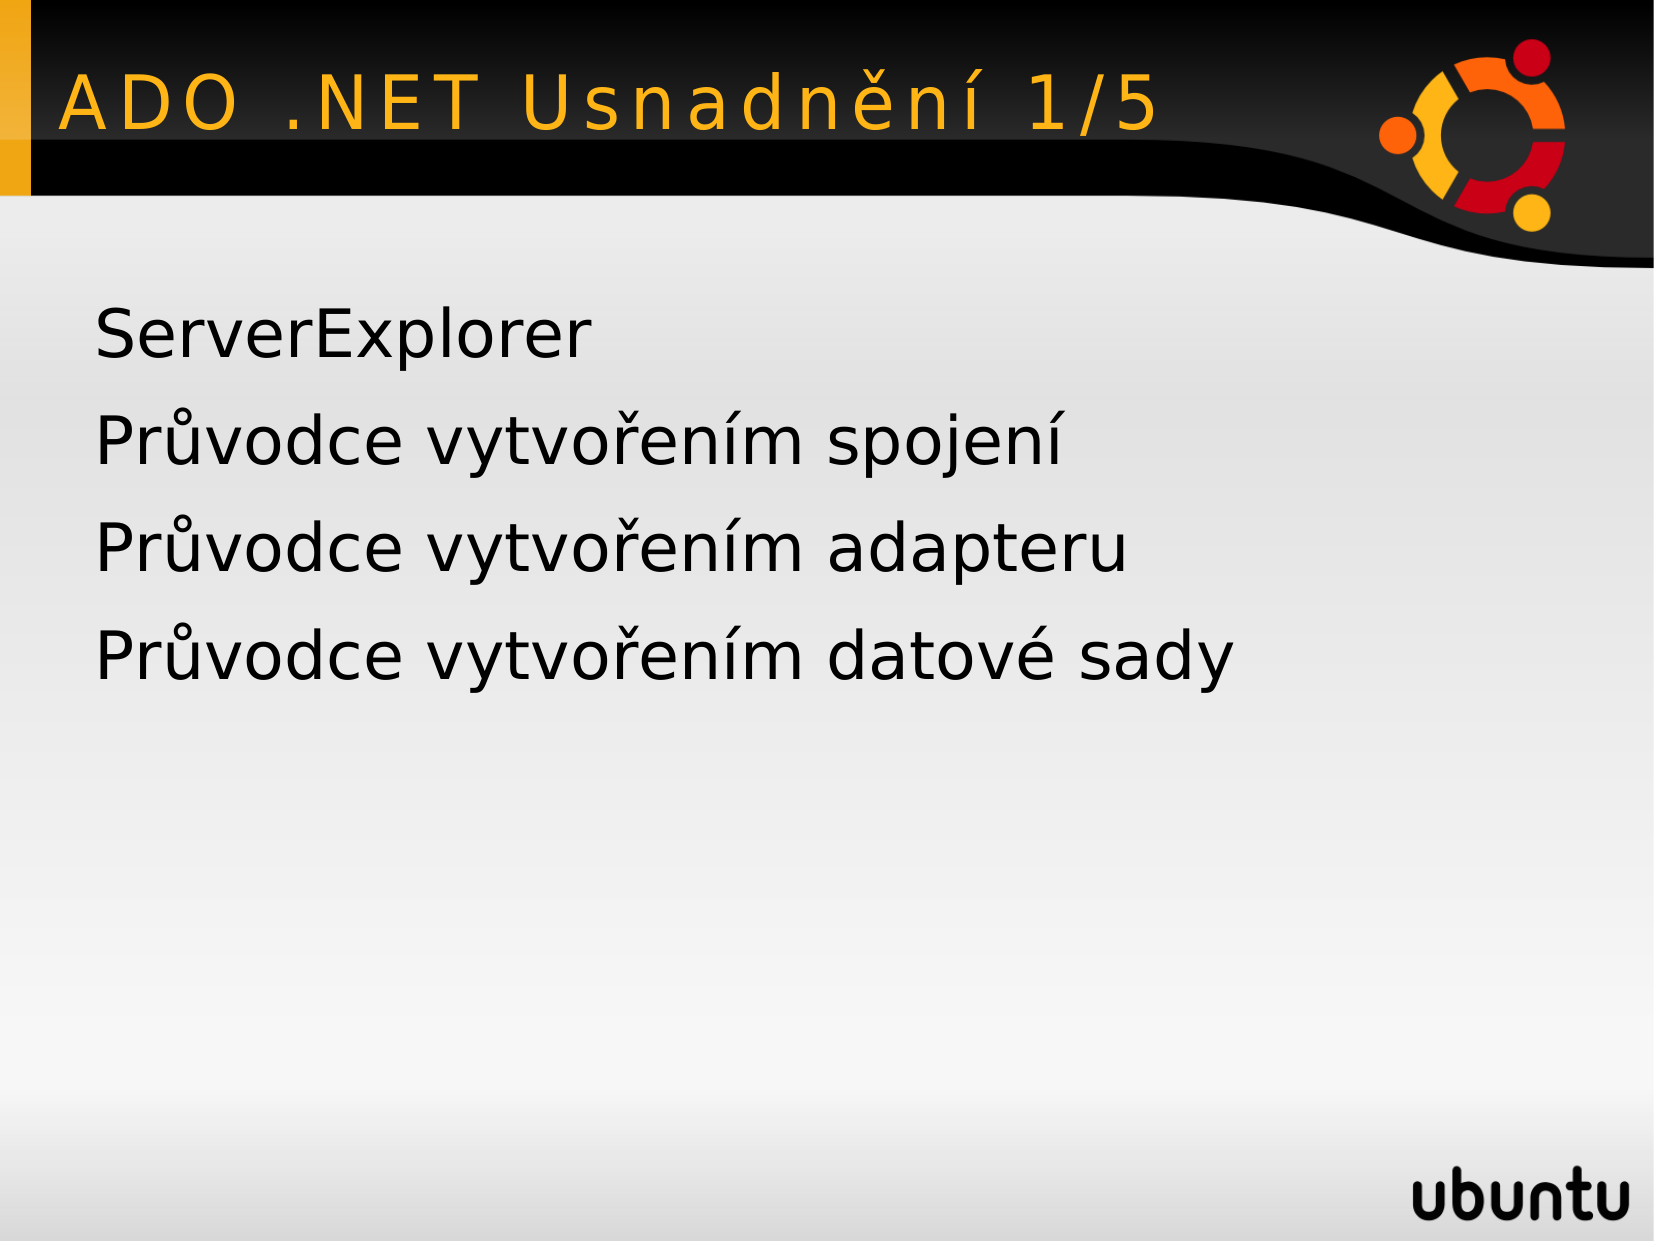

# ADO .NET Usnadnění 1/5
ServerExplorer
Průvodce vytvořením spojení
Průvodce vytvořením adapteru
Průvodce vytvořením datové sady